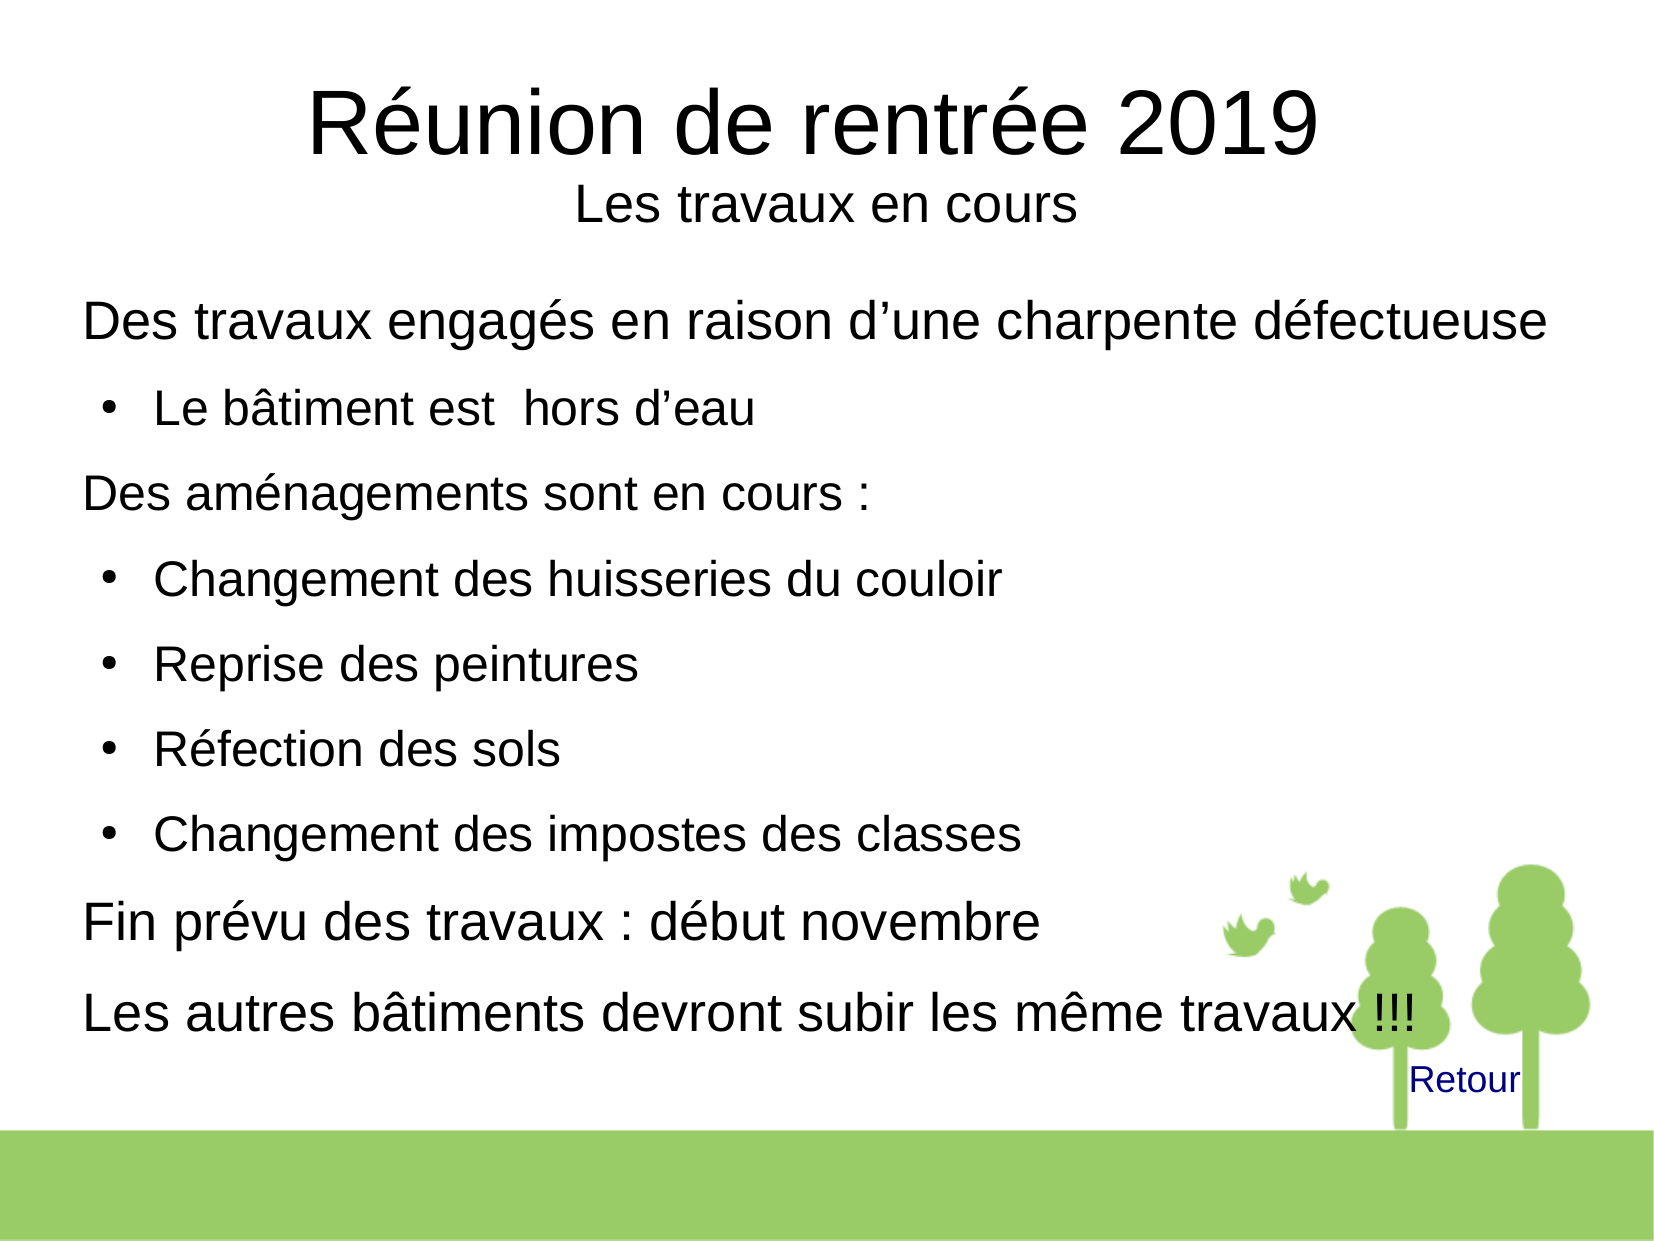

# Réunion de rentrée 2019 Les travaux en cours
Des travaux engagés en raison d’une charpente défectueuse
Le bâtiment est hors d’eau
Des aménagements sont en cours :
Changement des huisseries du couloir
Reprise des peintures
Réfection des sols
Changement des impostes des classes
Fin prévu des travaux : début novembre
Les autres bâtiments devront subir les même travaux !!!
Retour